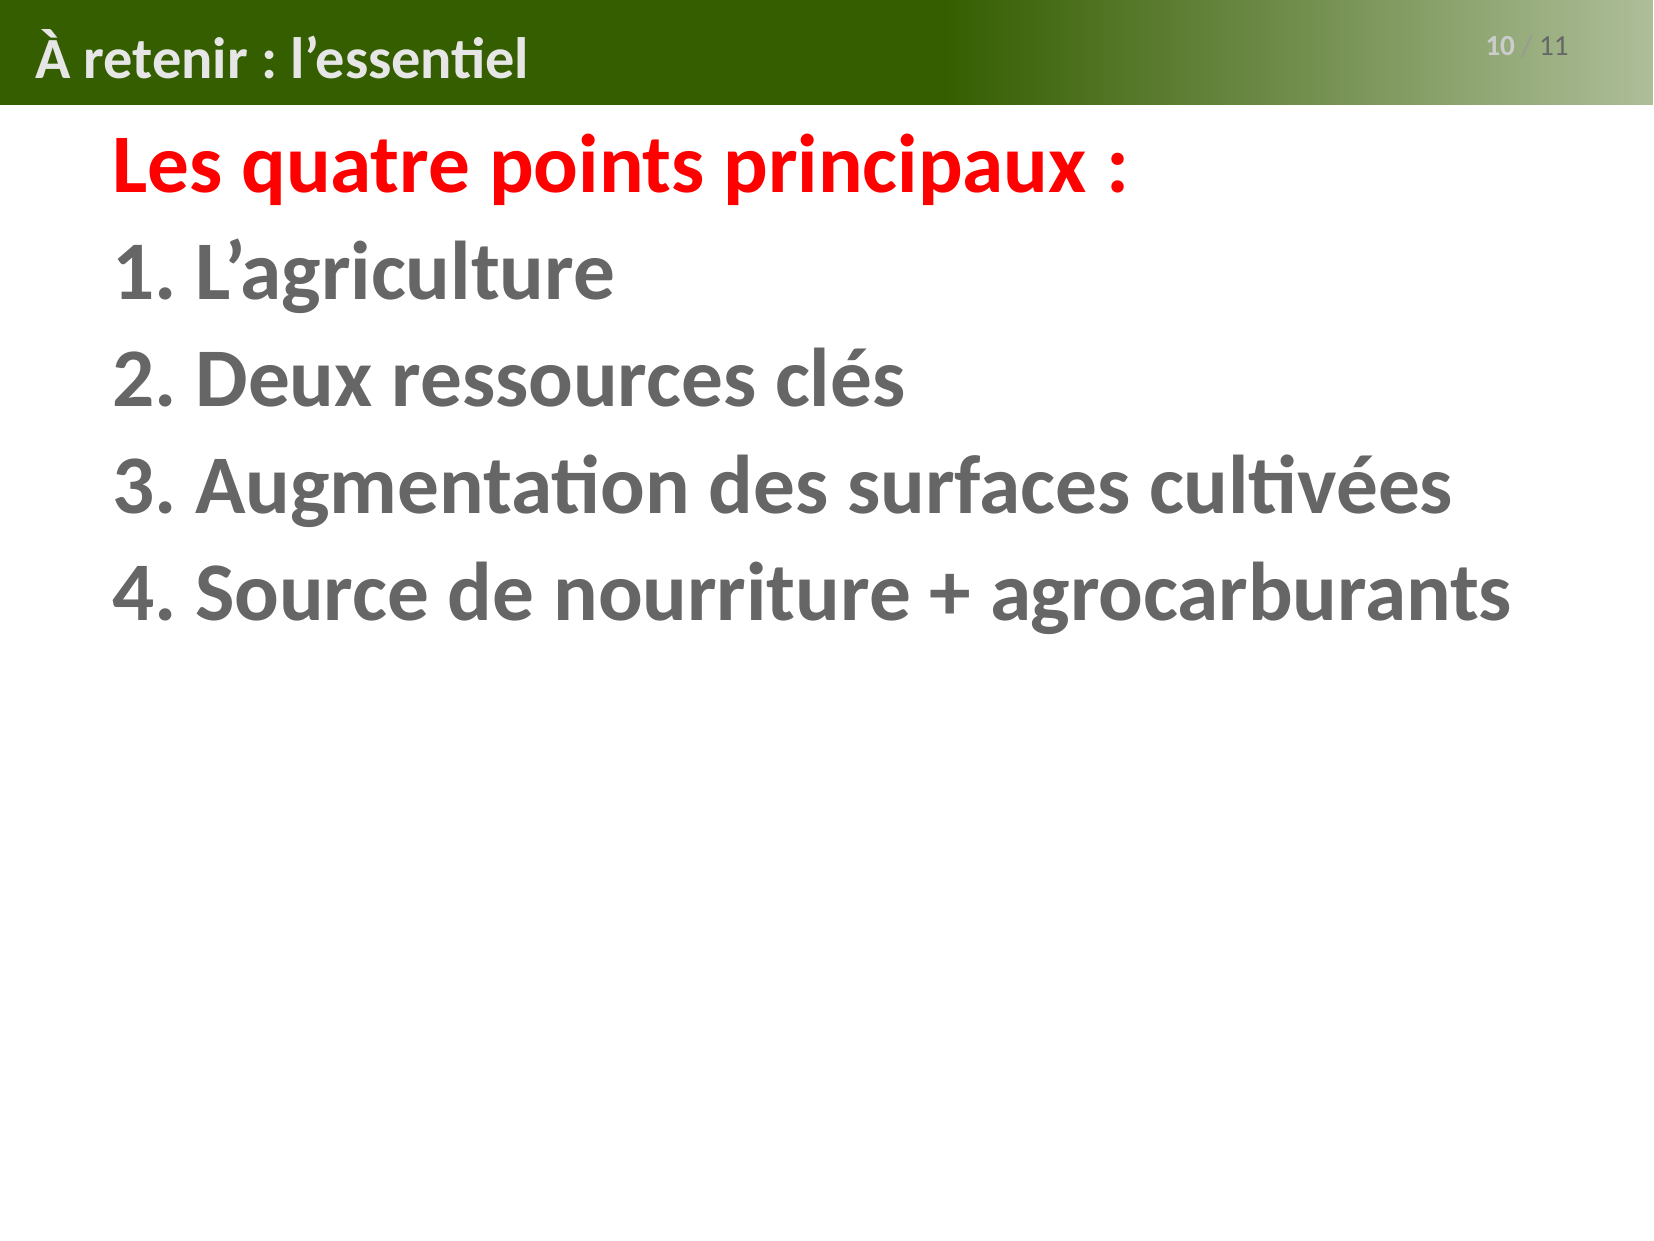

# À retenir : l’essentiel
Les quatre points principaux :
1. L’agriculture
2. Deux ressources clés
3. Augmentation des surfaces cultivées
4. Source de nourriture + agrocarburants